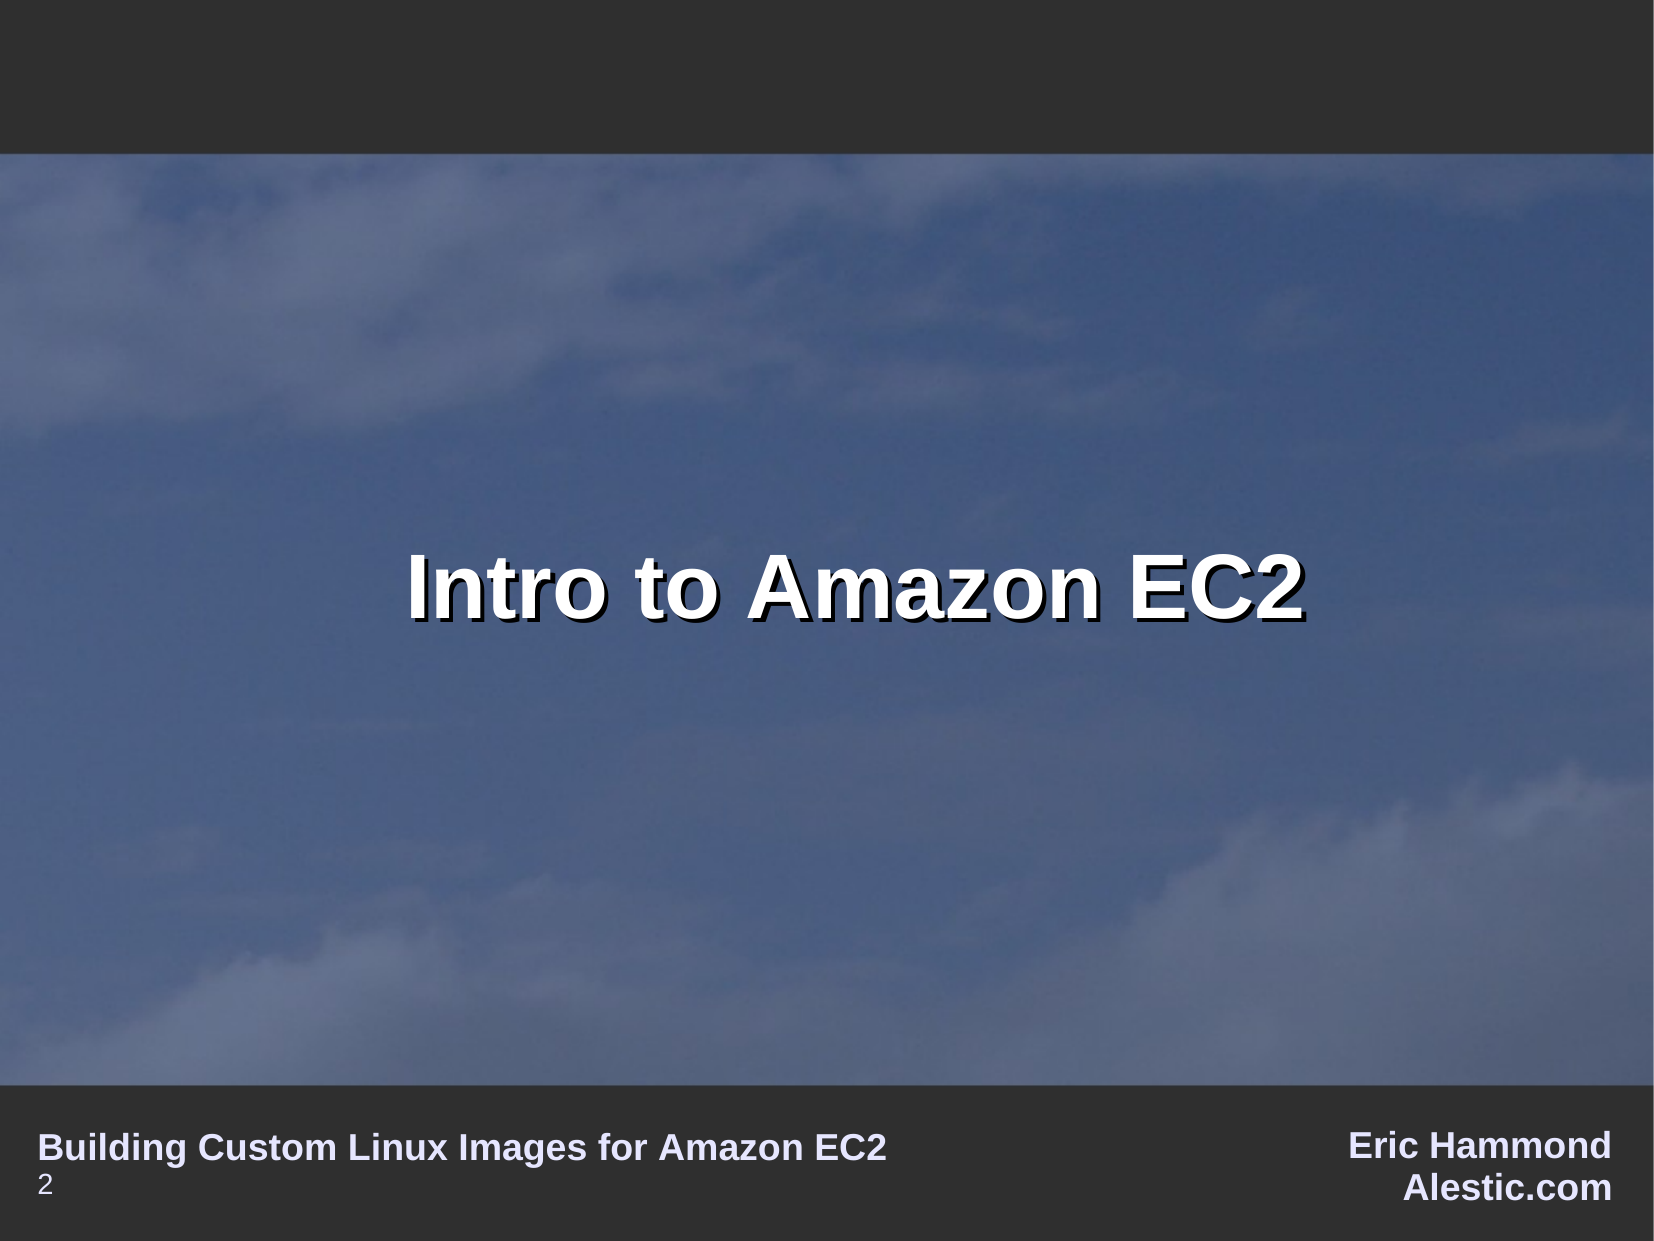

#
Intro to Amazon EC2
2
Eric Hammond
Alestic.com